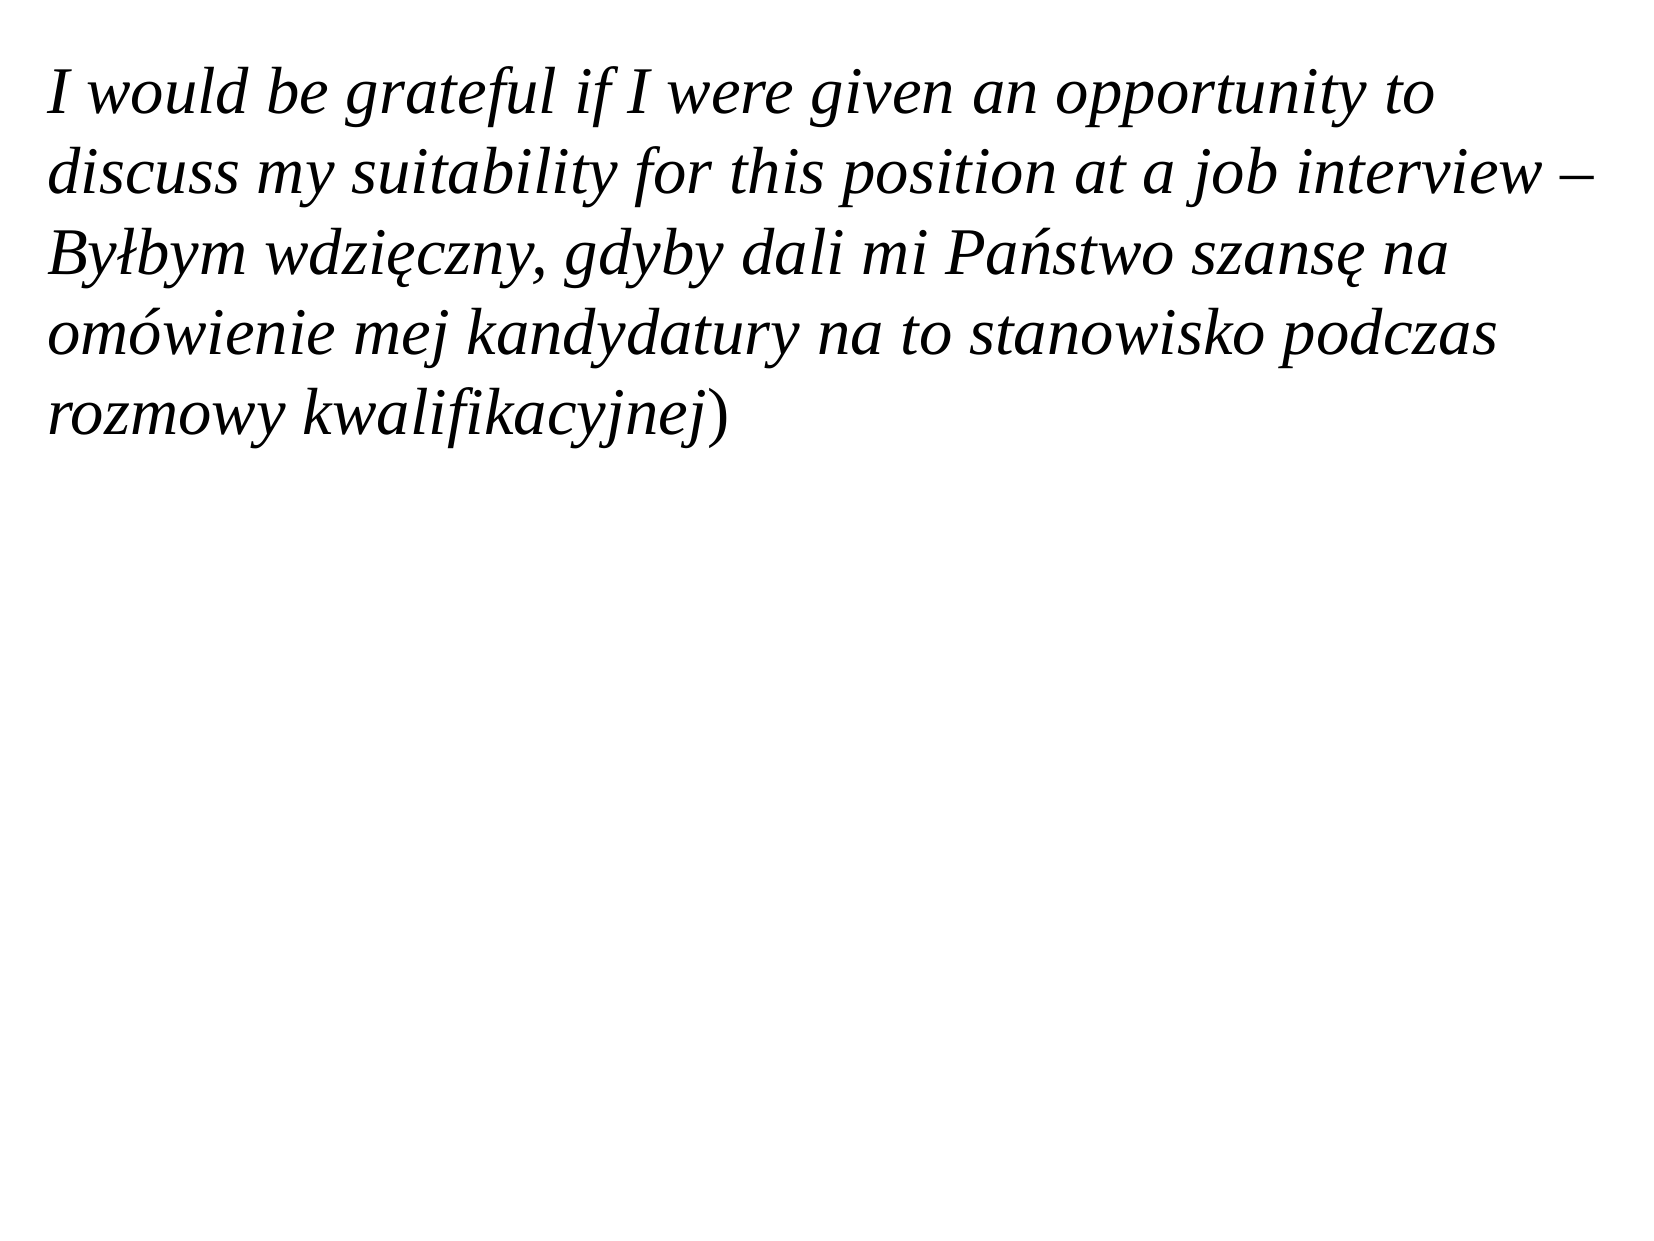

# I would be grateful if I were given an opportunity to discuss my suitability for this position at a job interview – Byłbym wdzięczny, gdyby dali mi Państwo szansę na omówienie mej kandydatury na to stanowisko podczas rozmowy kwalifikacyjnej)